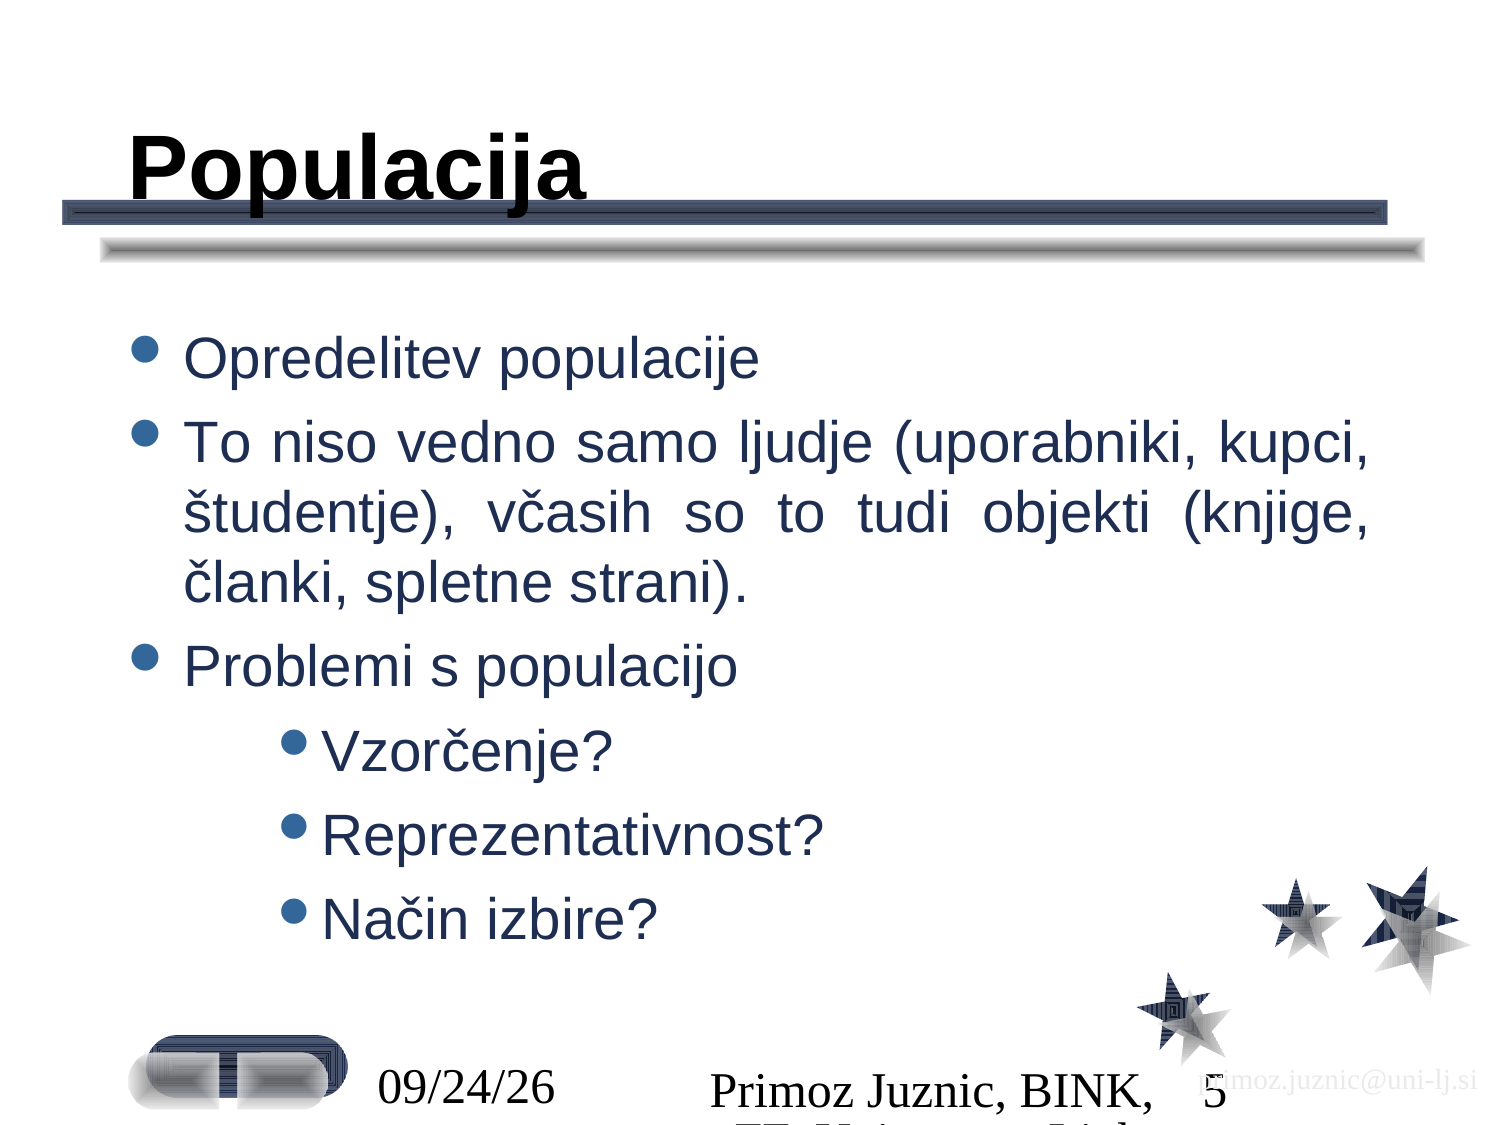

# Populacija
Opredelitev populacije
To niso vedno samo ljudje (uporabniki, kupci, študentje), včasih so to tudi objekti (knjige, članki, spletne strani).
Problemi s populacijo
Vzorčenje?
Reprezentativnost?
Način izbire?
Primoz Juznic, BINK, FF, Univerza v Ljubljani
5